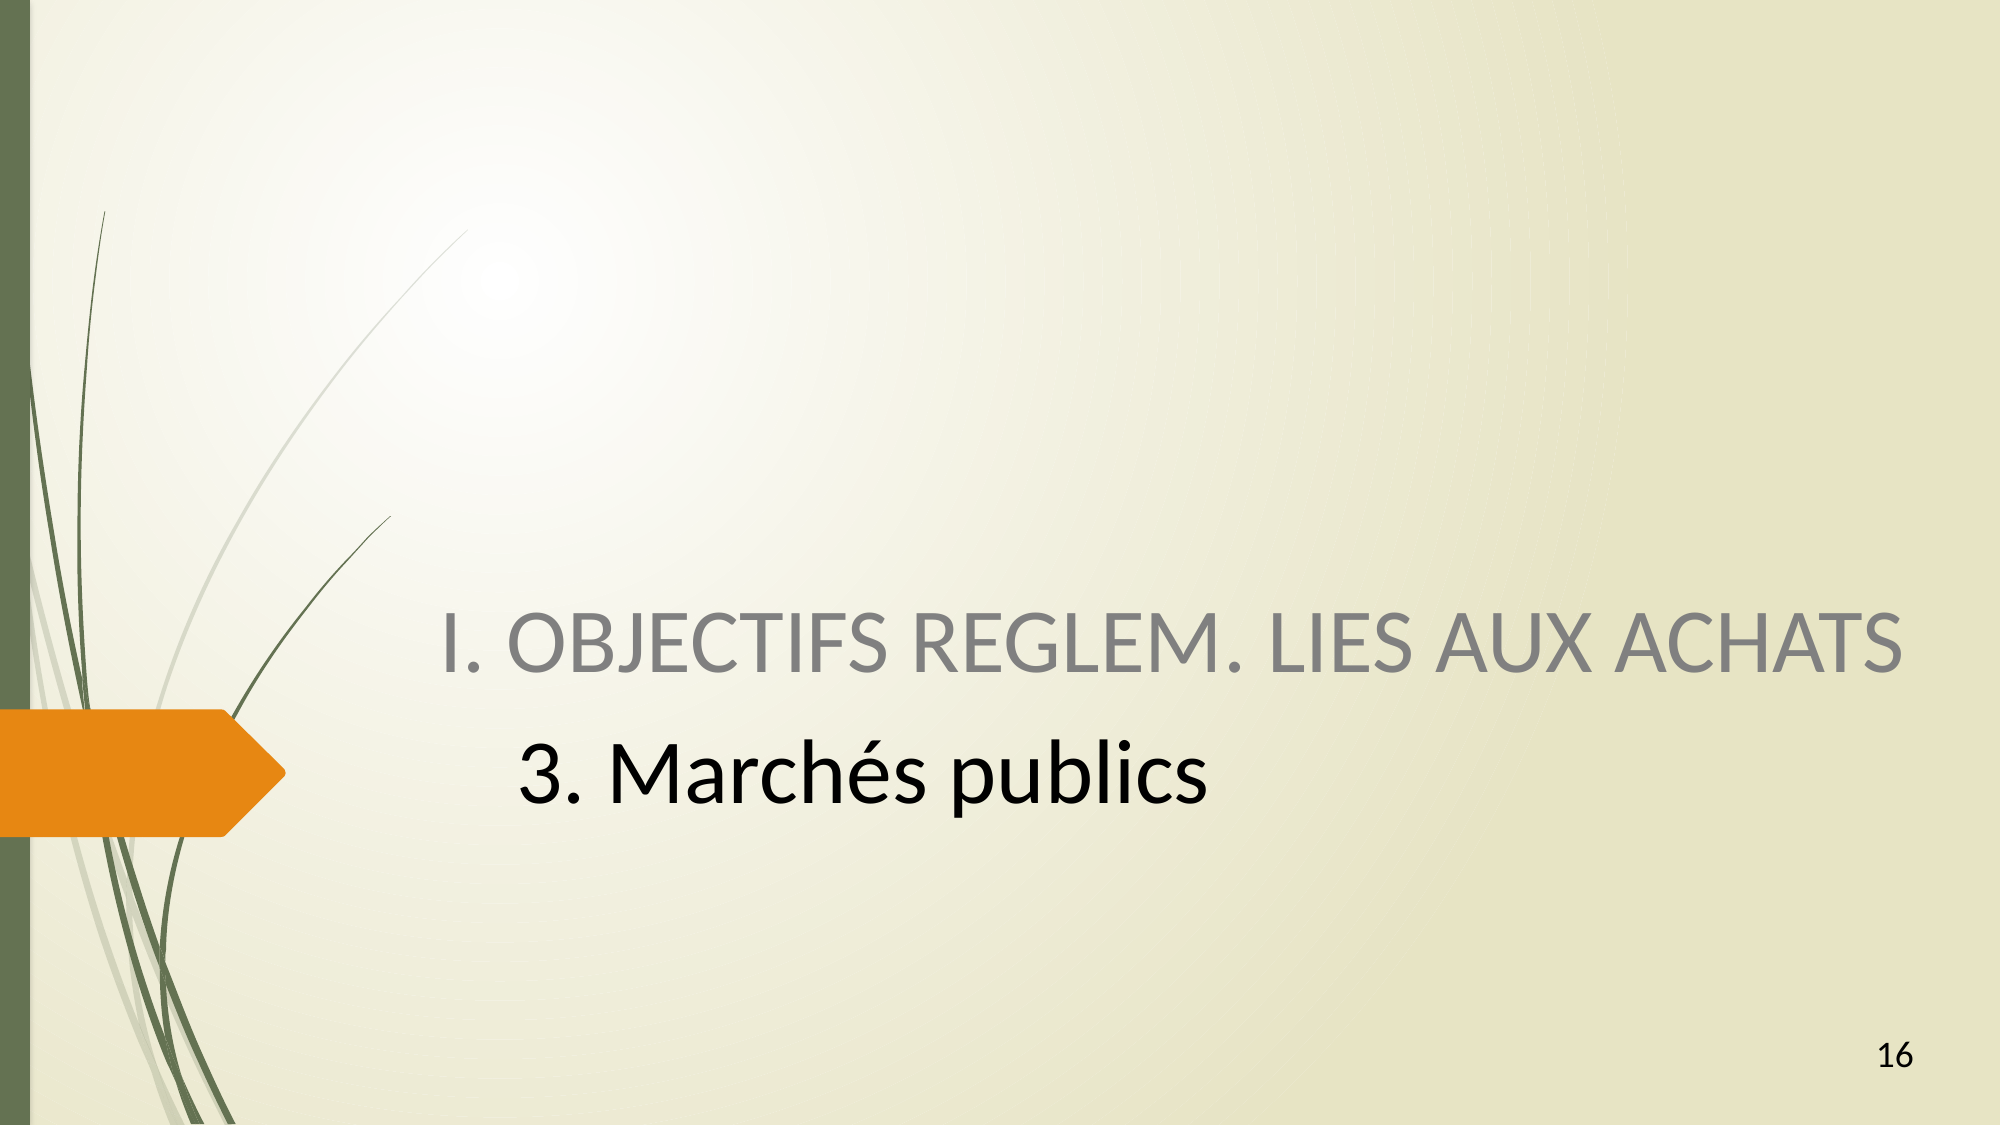

# I. OBJECTIFS REGLEM. LIES AUX ACHATS 3. Marchés publics